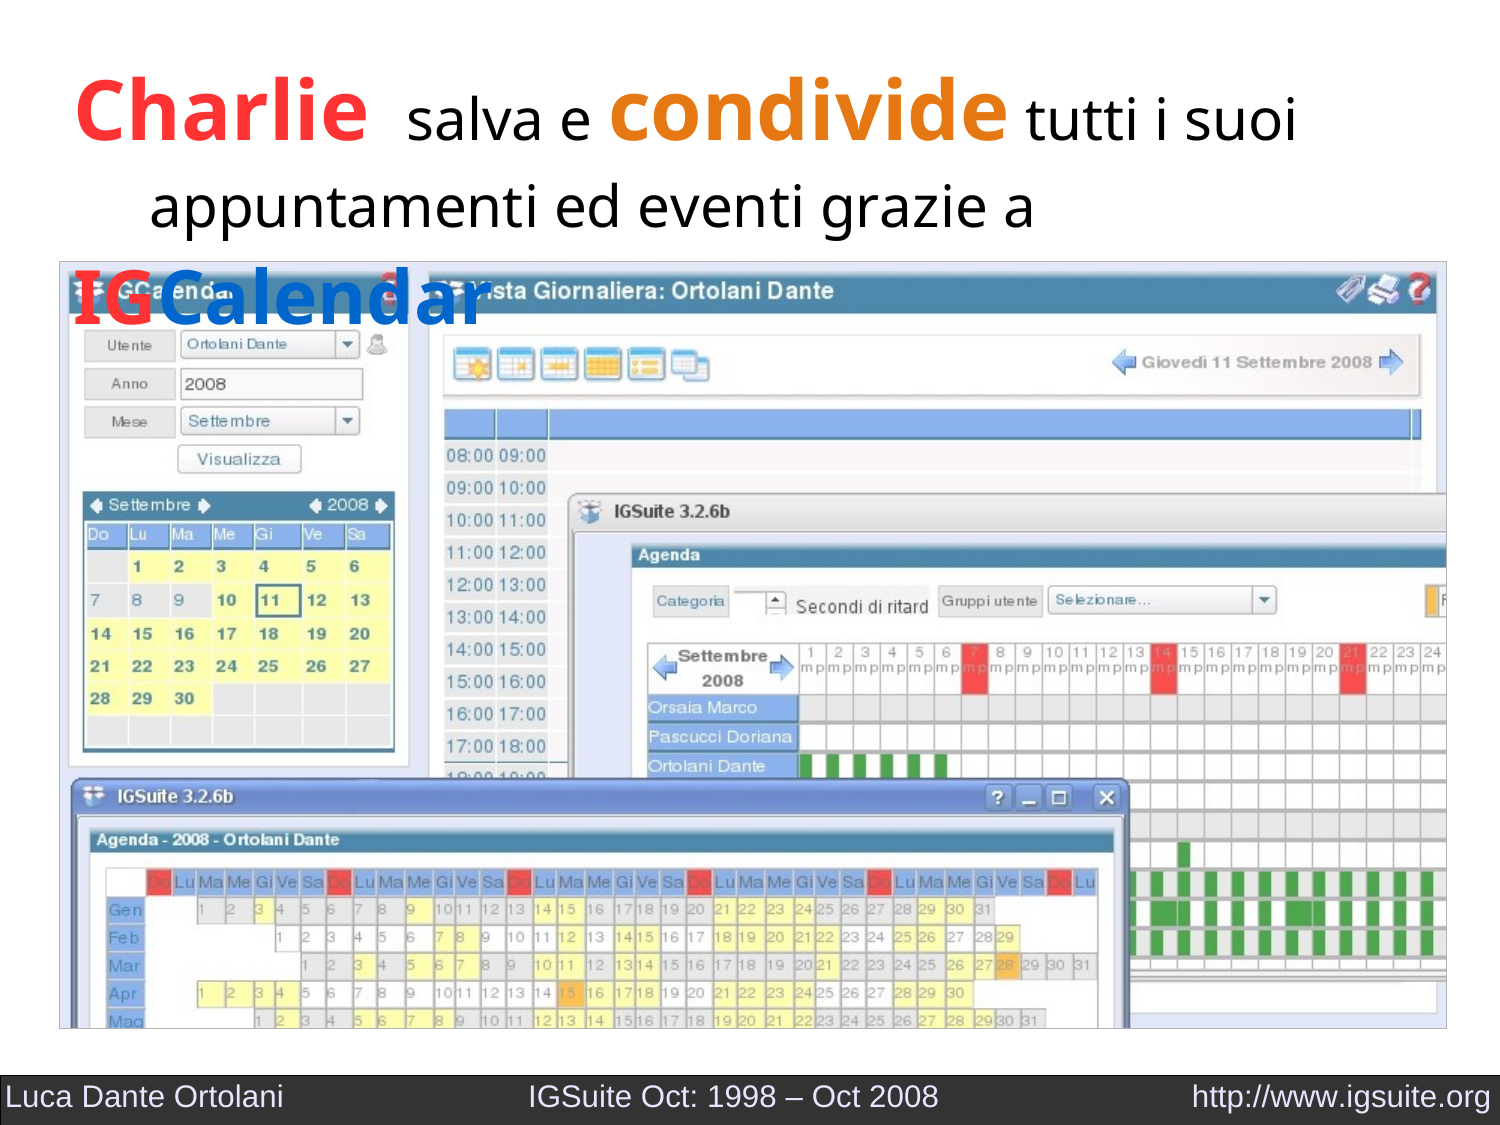

Charlie salva e condivide tutti i suoi
 appuntamenti ed eventi grazie a IGCalendar
Luca Dante Ortolani IGSuite Oct: 1998 – Oct 2008 http://www.igsuite.org